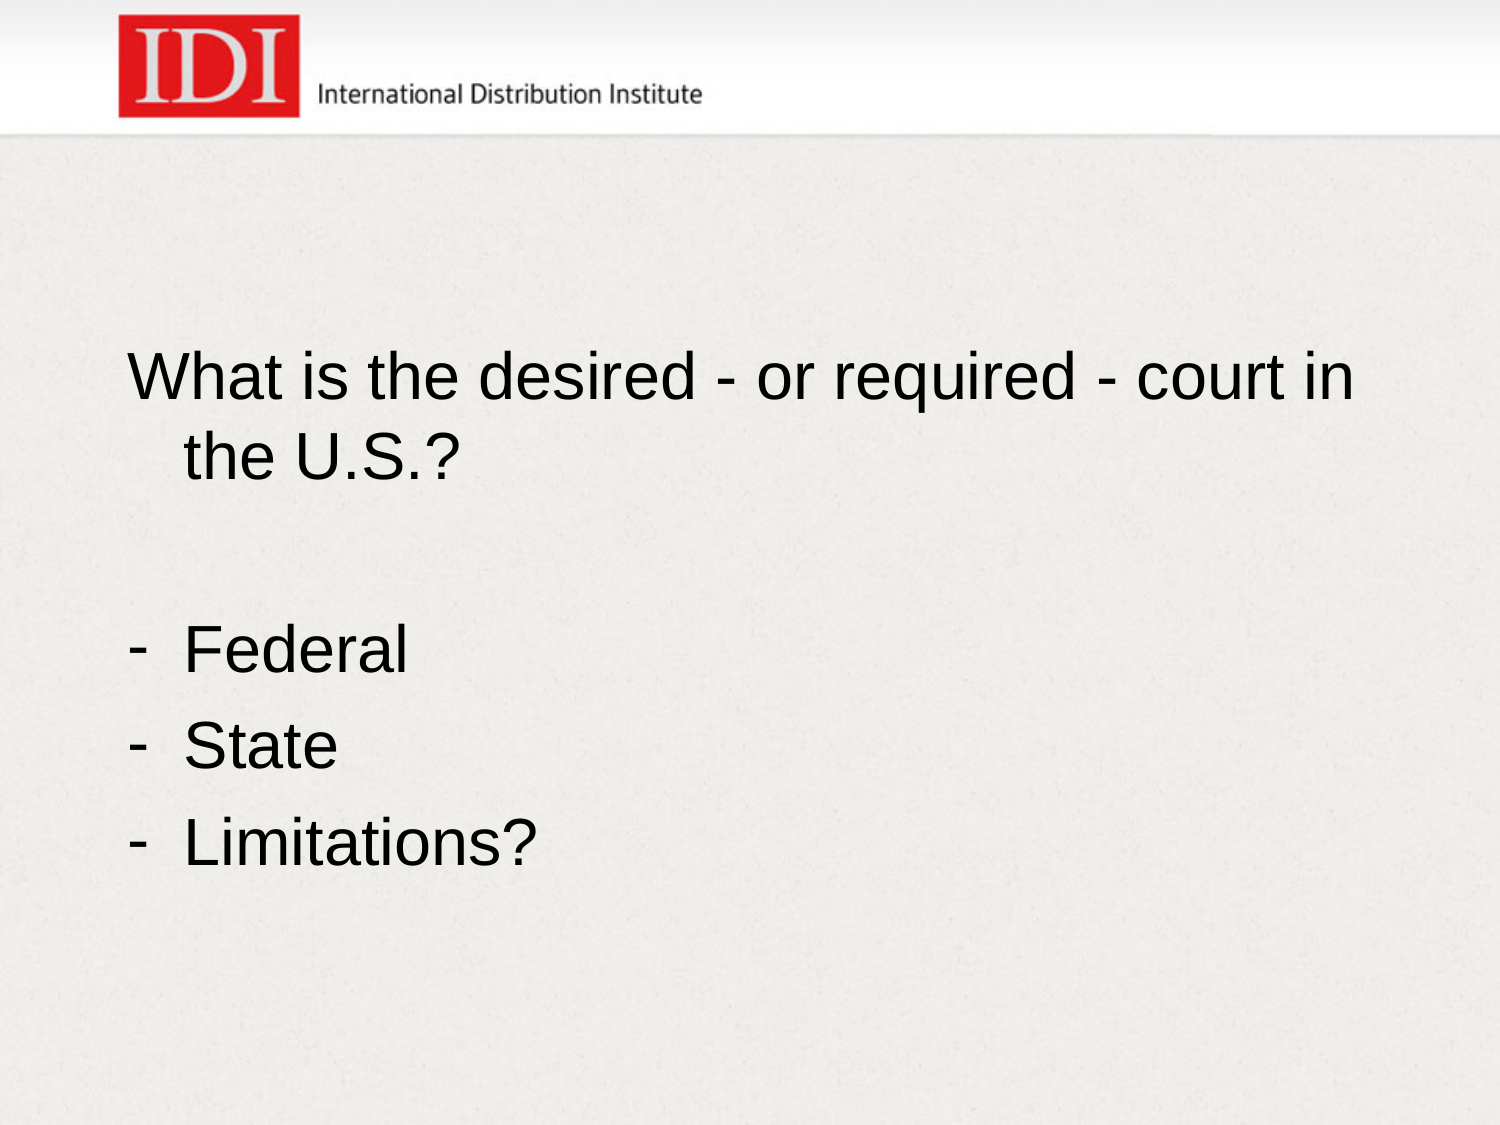

#
What is the desired - or required - court in the U.S.?
Federal
State
Limitations?